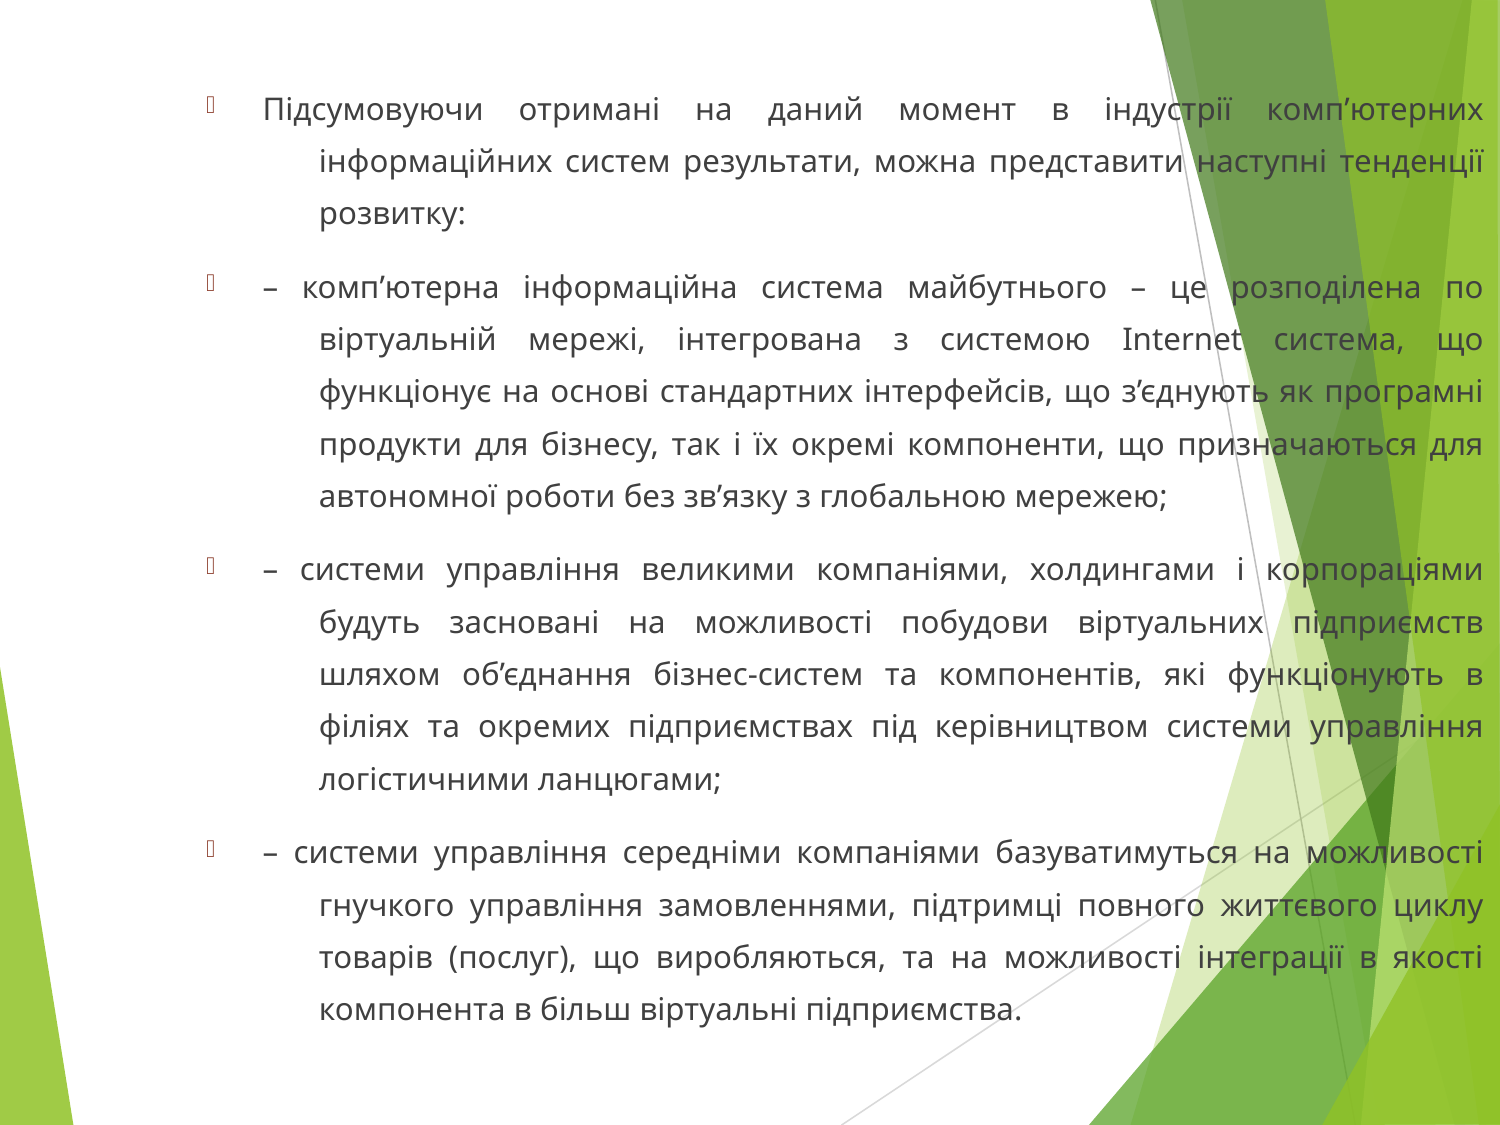

# Підсумовуючи отримані на даний момент в індустрії комп’ютерних інформаційних систем результати, можна представити наступні тенденції розвитку:
– комп’ютерна інформаційна система майбутнього – це розподілена по віртуальній мережі, інтегрована з системою Internet система, що функціонує на основі стандартних інтерфейсів, що з’єднують як програмні продукти для бізнесу, так і їх окремі компоненти, що призначаються для автономної роботи без зв’язку з глобальною мережею;
– системи управління великими компаніями, холдингами і корпораціями будуть засновані на можливості побудови віртуальних підприємств шляхом об’єднання бізнес-систем та компонентів, які функціонують в філіях та окремих підприємствах під керівництвом системи управління логістичними ланцюгами;
– системи управління середніми компаніями базуватимуться на можливості гнучкого управління замовленнями, підтримці повного життєвого циклу товарів (послуг), що виробляються, та на можливості інтеграції в якості компонента в більш віртуальні підприємства.